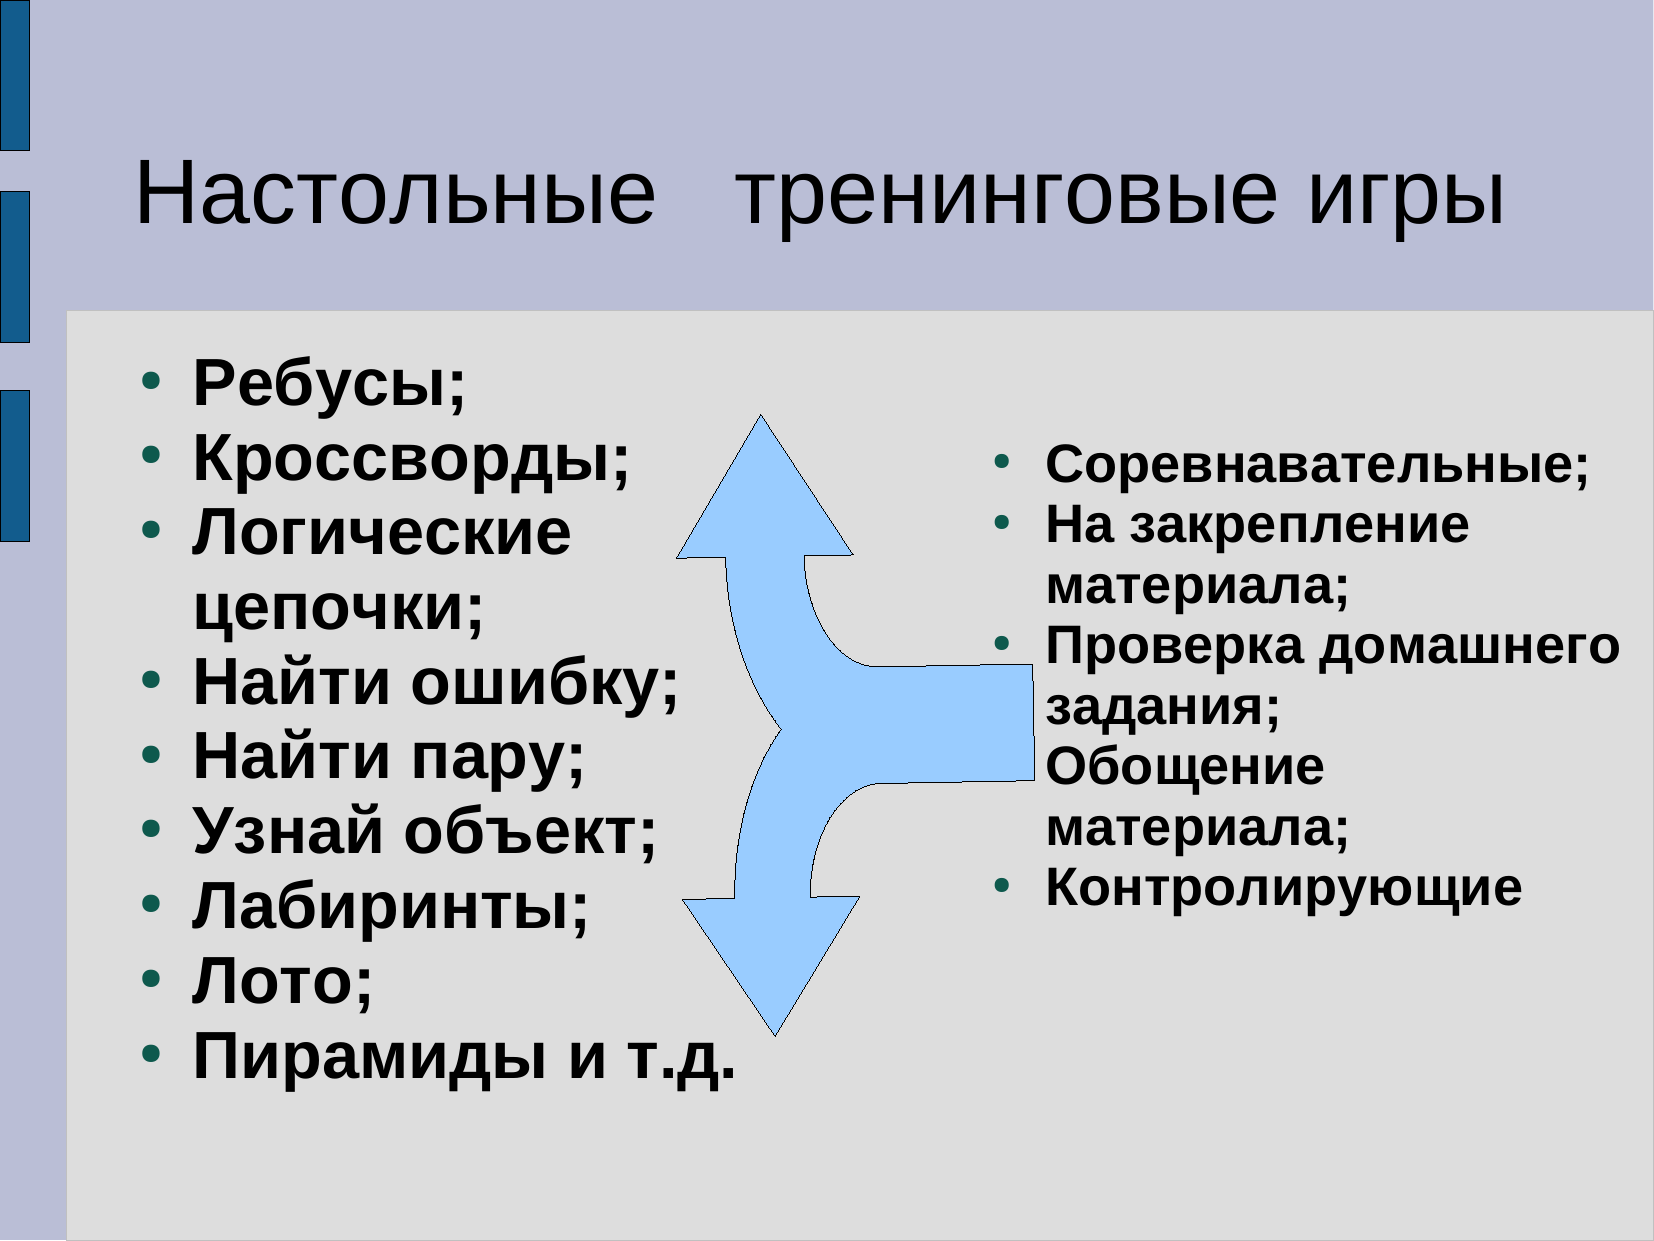

# Настольные тренинговые игры
Соревнавательные;
На закрепление материала;
Проверка домашнего задания;
Обощение материала;
Контролирующие
Ребусы;
Кроссворды;
Логические цепочки;
Найти ошибку;
Найти пару;
Узнай объект;
Лабиринты;
Лото;
Пирамиды и т.д.